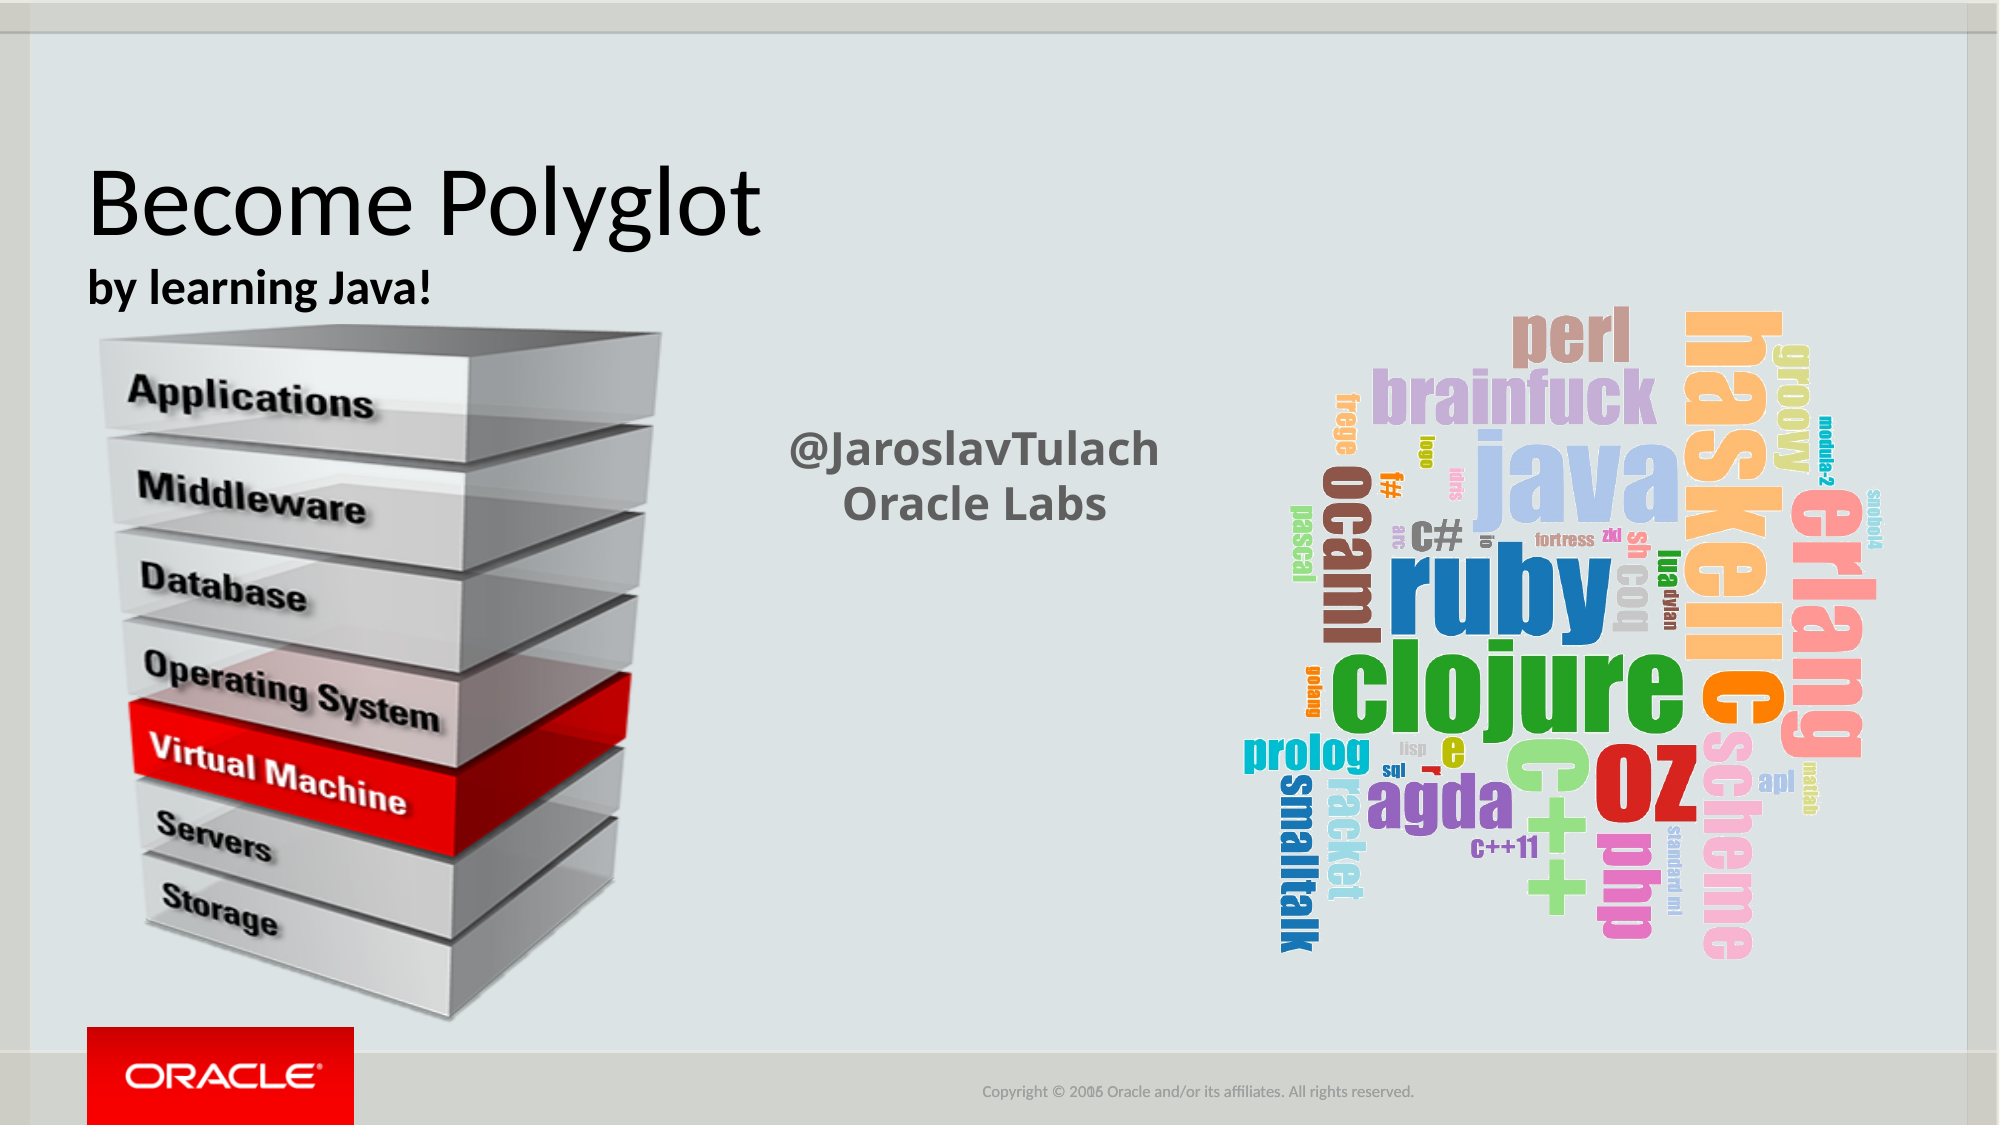

Become Polyglot
by learning Java!
@JaroslavTulach
Oracle Labs